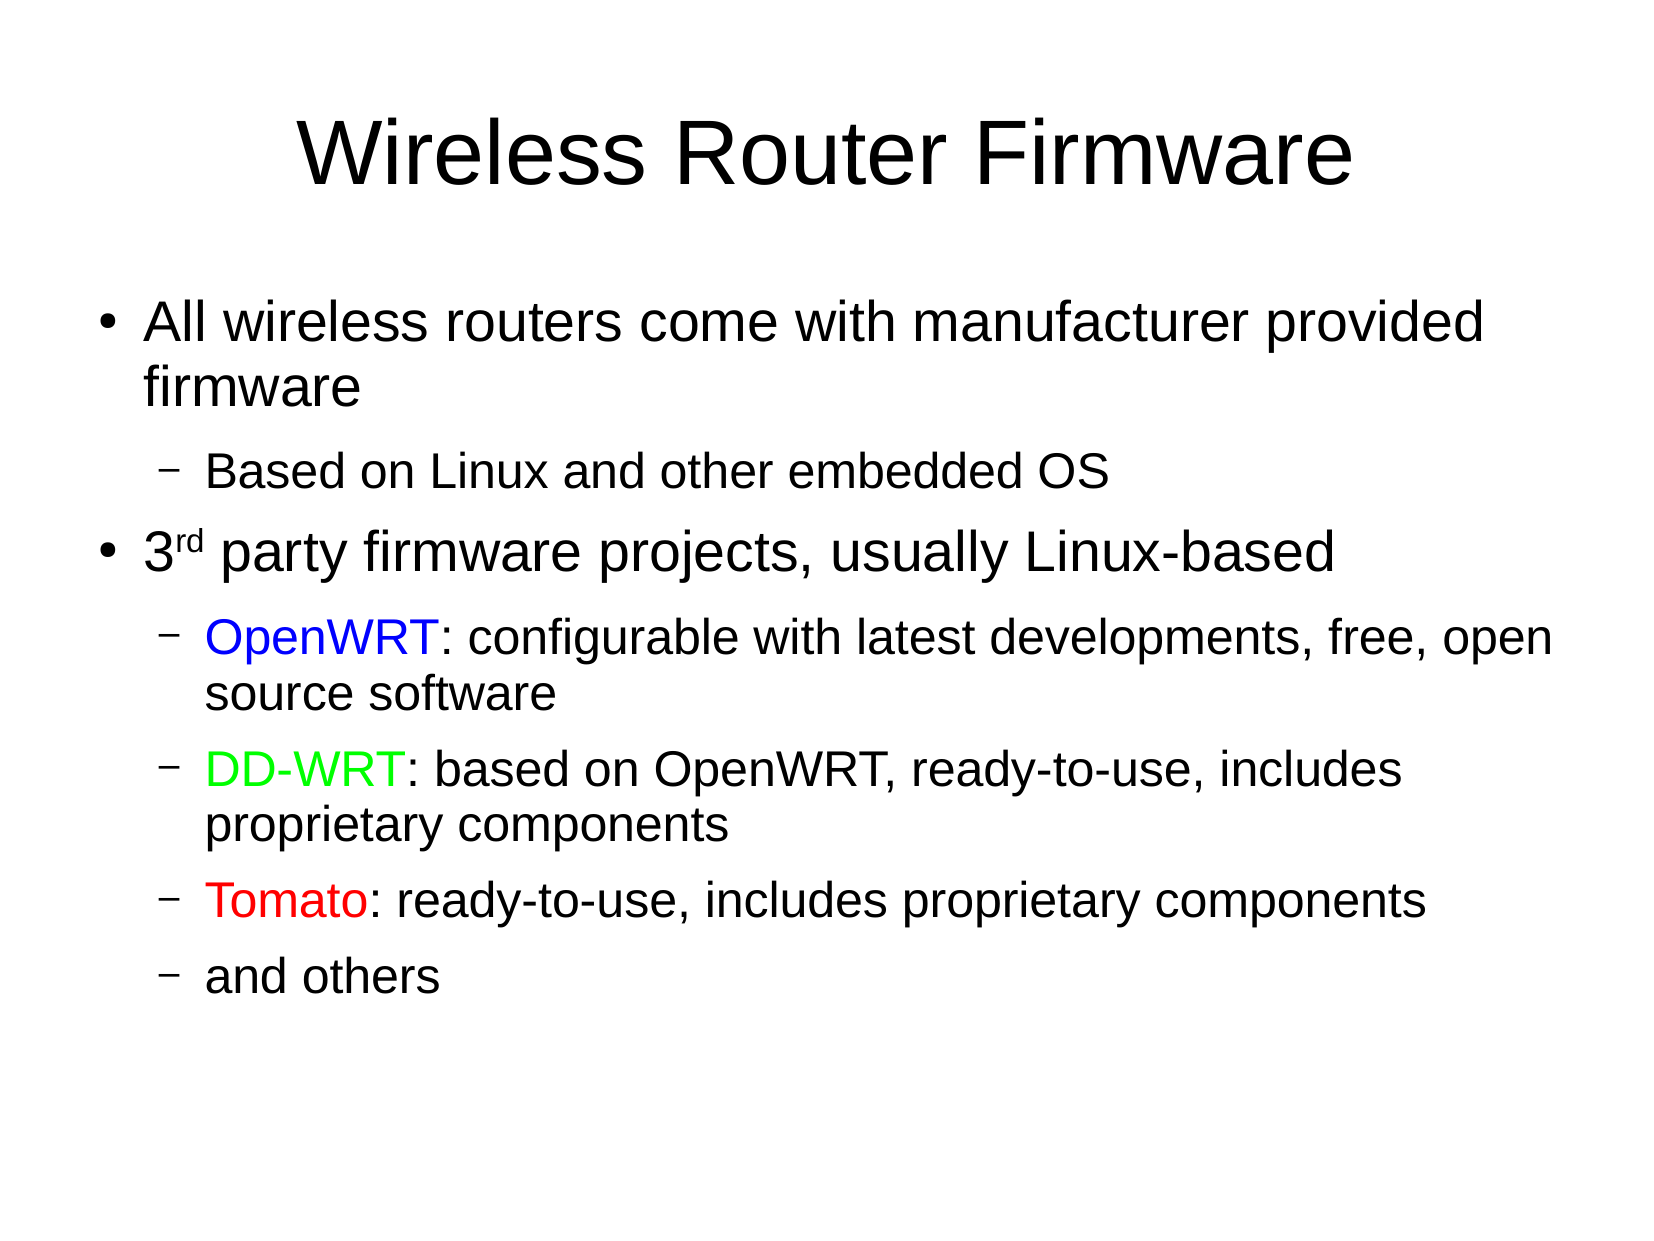

# Wireless Router Firmware
All wireless routers come with manufacturer provided firmware
Based on Linux and other embedded OS
3rd party firmware projects, usually Linux-based
OpenWRT: configurable with latest developments, free, open source software
DD-WRT: based on OpenWRT, ready-to-use, includes proprietary components
Tomato: ready-to-use, includes proprietary components
and others